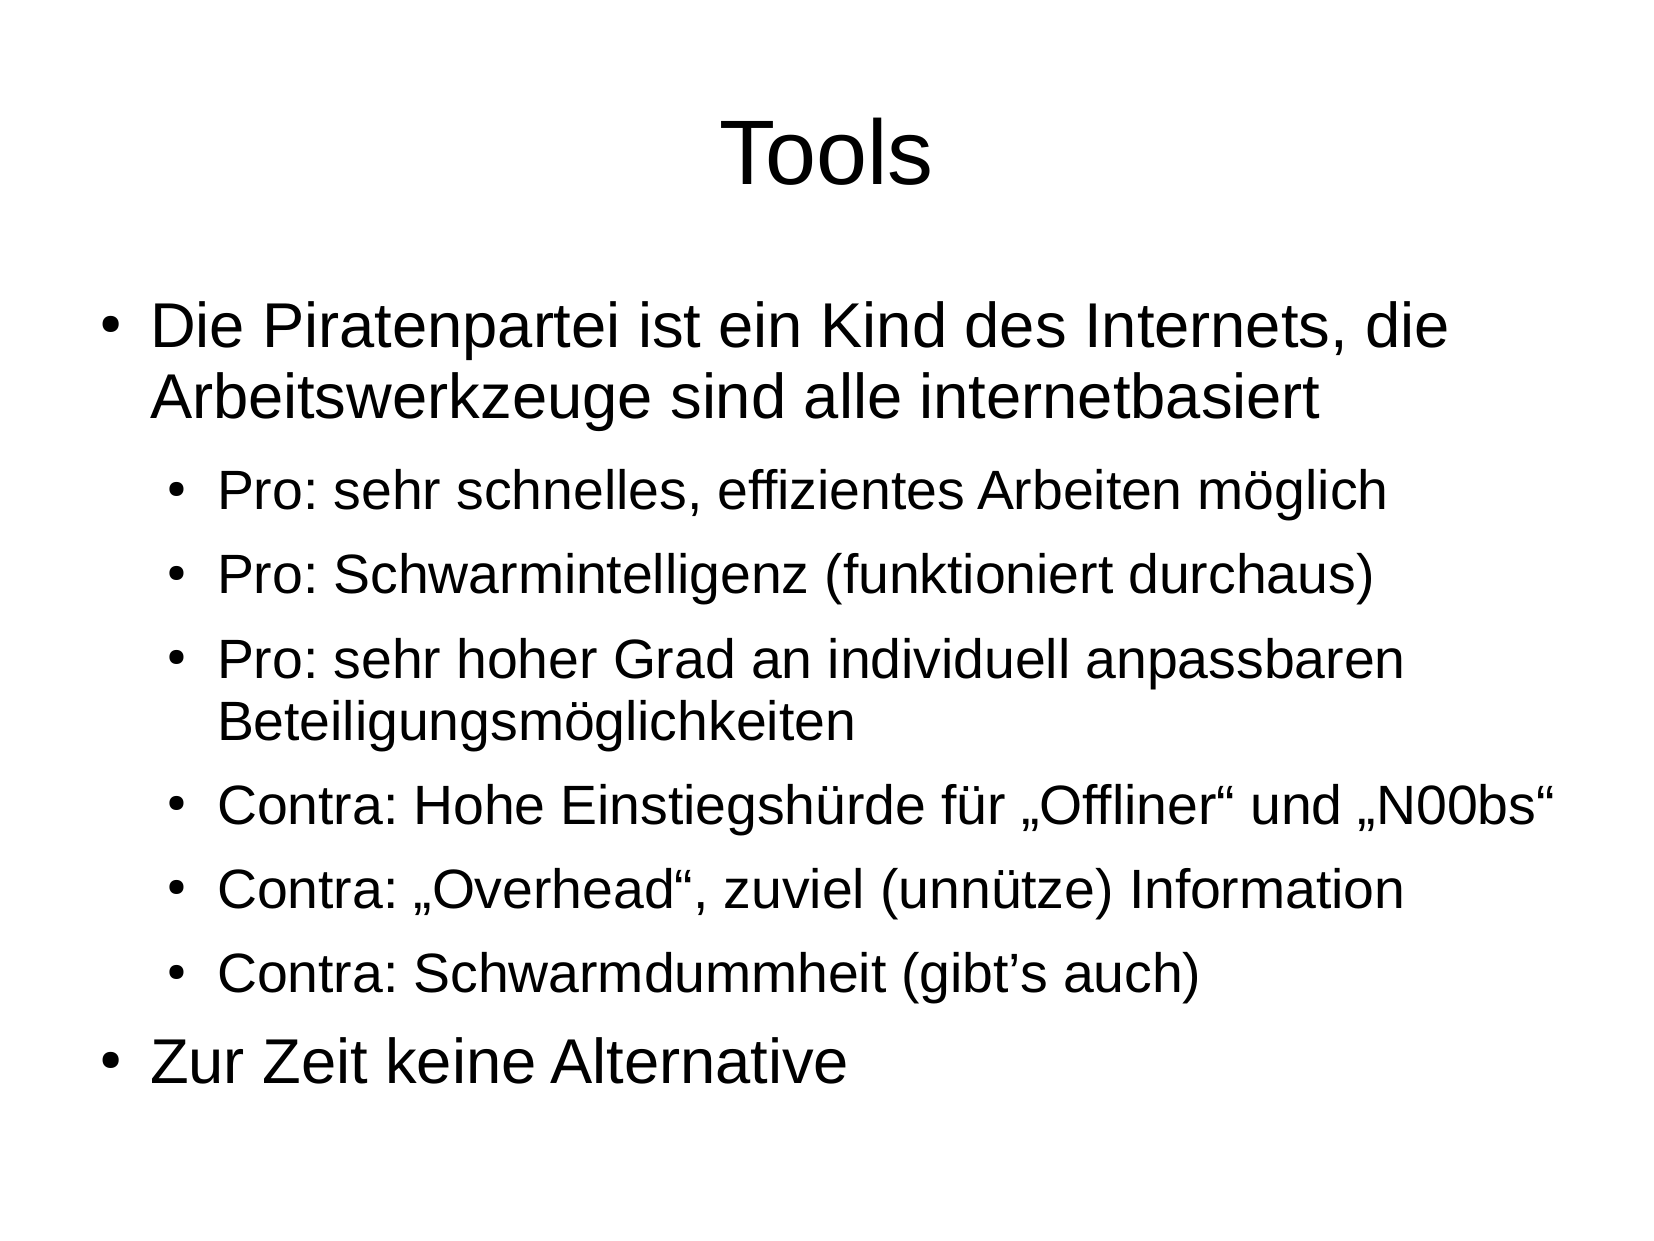

# Tools
Die Piratenpartei ist ein Kind des Internets, die Arbeitswerkzeuge sind alle internetbasiert
Pro: sehr schnelles, effizientes Arbeiten möglich
Pro: Schwarmintelligenz (funktioniert durchaus)
Pro: sehr hoher Grad an individuell anpassbaren Beteiligungsmöglichkeiten
Contra: Hohe Einstiegshürde für „Offliner“ und „N00bs“
Contra: „Overhead“, zuviel (unnütze) Information
Contra: Schwarmdummheit (gibt’s auch)
Zur Zeit keine Alternative